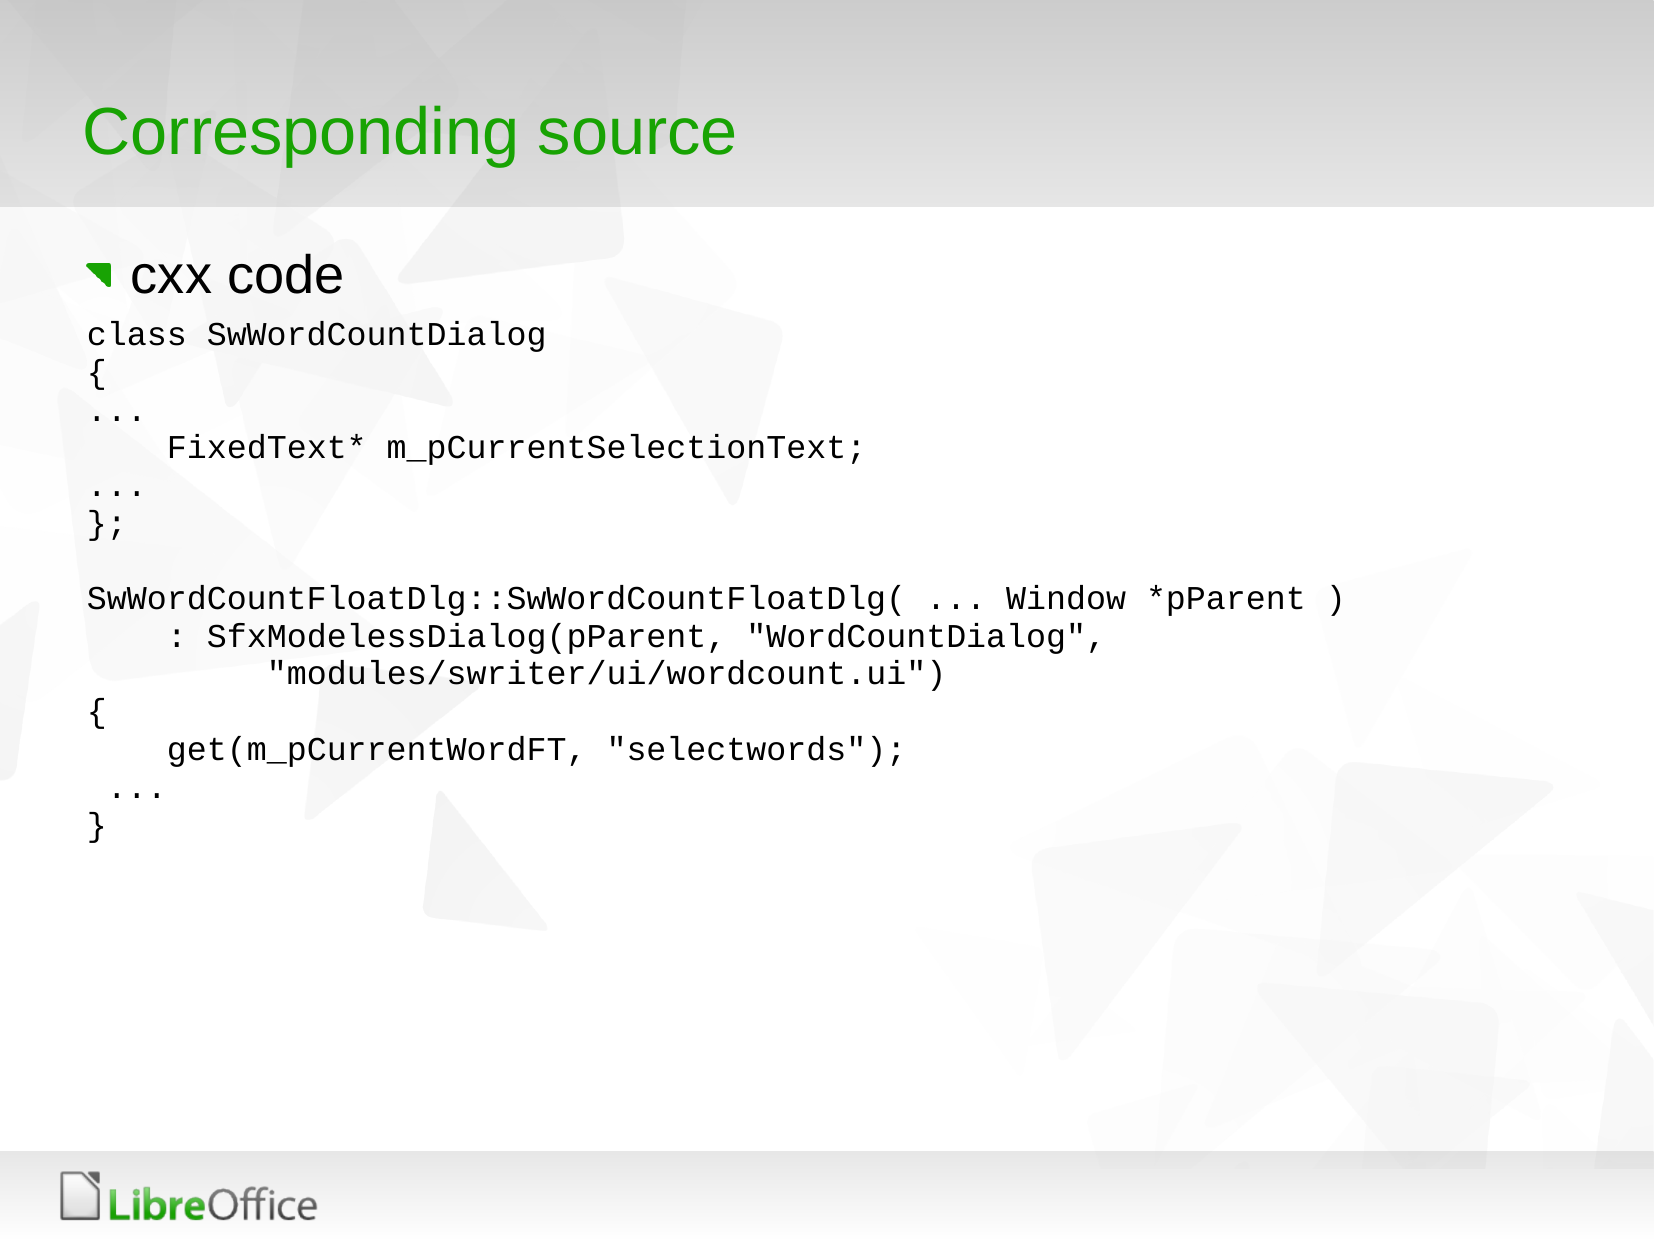

# Corresponding source
cxx code
class SwWordCountDialog
{
...
 FixedText* m_pCurrentSelectionText;
...
};
SwWordCountFloatDlg::SwWordCountFloatDlg( ... Window *pParent )
 : SfxModelessDialog(pParent, "WordCountDialog",
 "modules/swriter/ui/wordcount.ui")
{
 get(m_pCurrentWordFT, "selectwords");
 ...
}